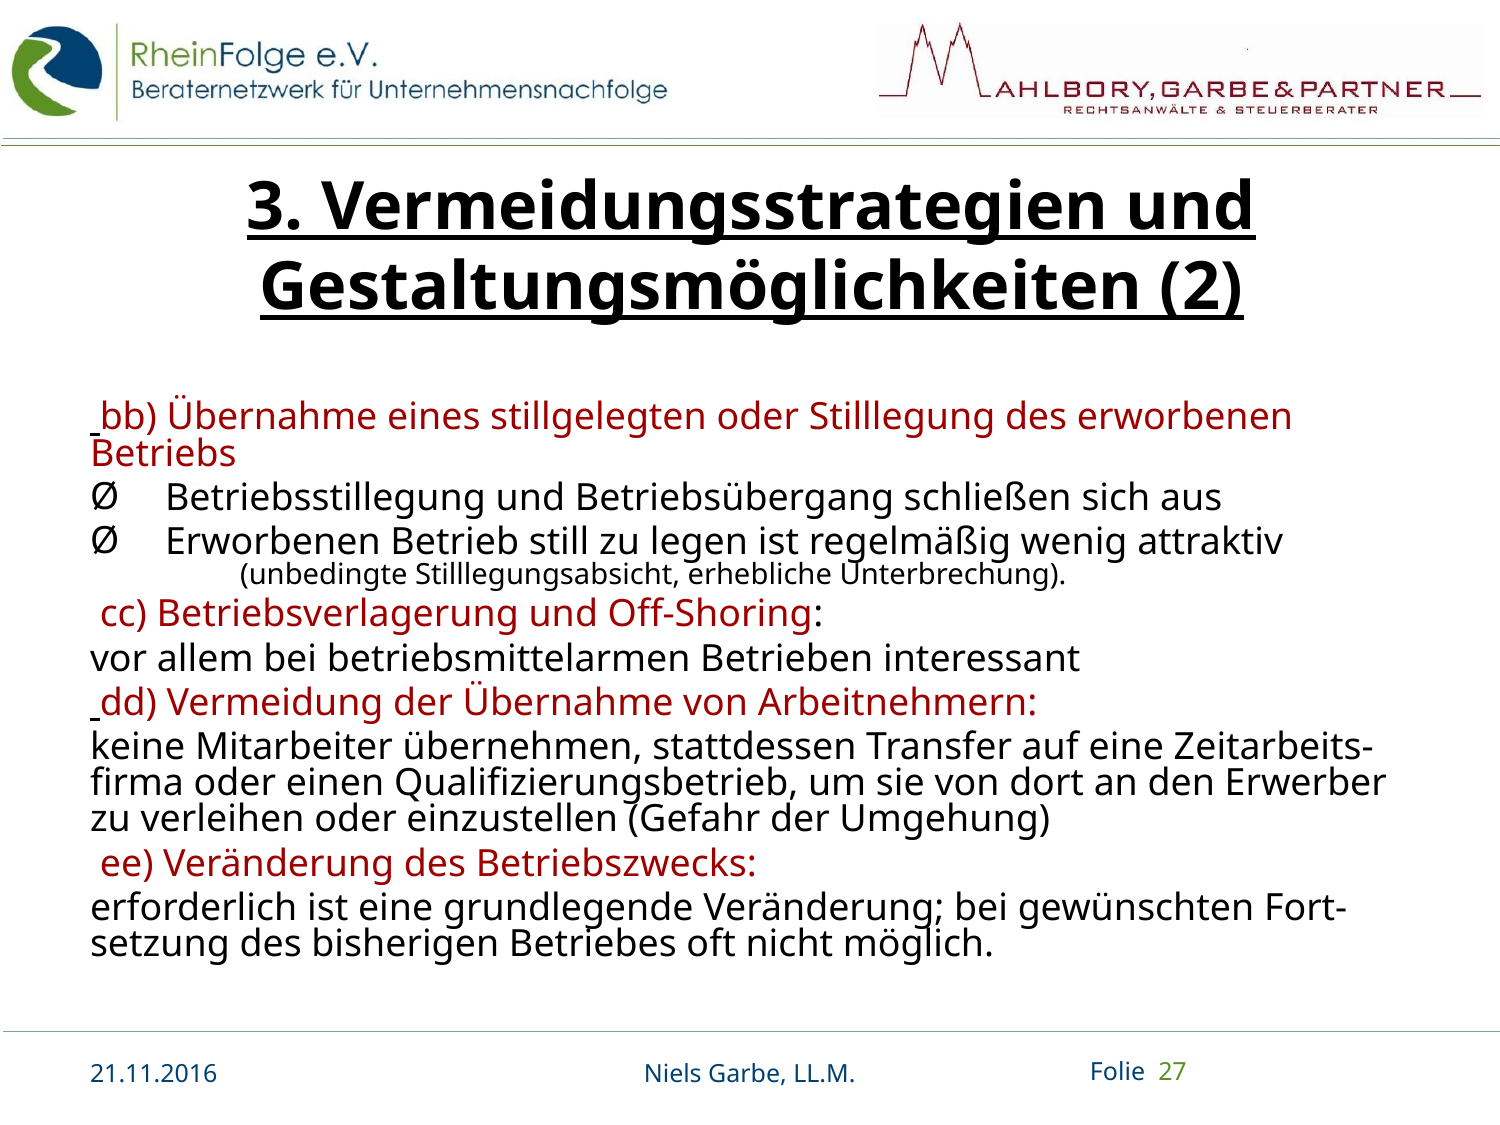

# 3. Vermeidungsstrategien und Gestaltungsmöglichkeiten (2)
 bb) Übernahme eines stillgelegten oder Stilllegung des erworbenen Betriebs
Betriebsstillegung und Betriebsübergang schließen sich aus
Erworbenen Betrieb still zu legen ist regelmäßig wenig attraktiv (unbedingte Stilllegungsabsicht, erhebliche Unterbrechung).
 cc) Betriebsverlagerung und Off-Shoring:
vor allem bei betriebsmittelarmen Betrieben interessant
 dd) Vermeidung der Übernahme von Arbeitnehmern:
keine Mitarbeiter übernehmen, stattdessen Transfer auf eine Zeitarbeits-firma oder einen Qualifizierungsbetrieb, um sie von dort an den Erwerber zu verleihen oder einzustellen (Gefahr der Umgehung)
 ee) Veränderung des Betriebszwecks:
erforderlich ist eine grundlegende Veränderung; bei gewünschten Fort-setzung des bisherigen Betriebes oft nicht möglich.
21.11.2016
Niels Garbe, LL.M.
Folie